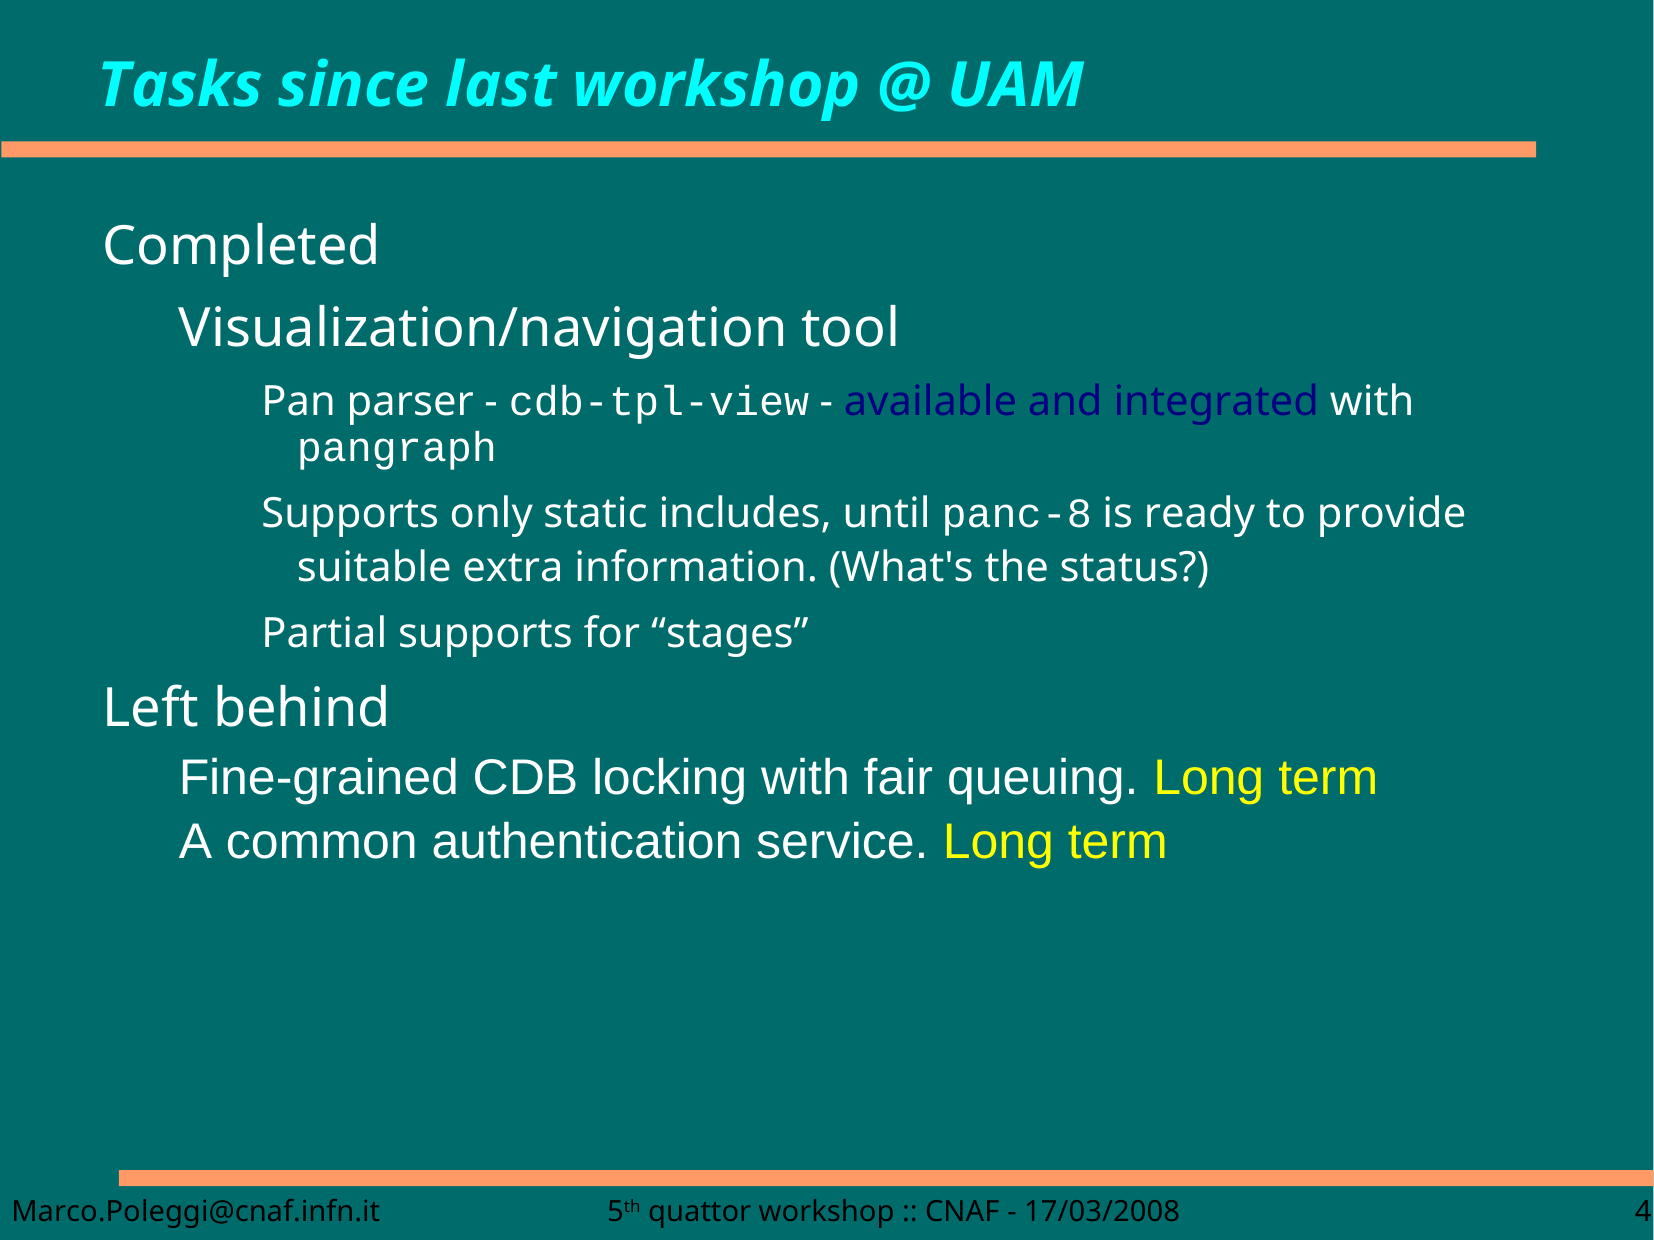

# Tasks since last workshop @ UAM
Completed
Visualization/navigation tool
Pan parser - cdb-tpl-view - available and integrated with pangraph
Supports only static includes, until panc-8 is ready to provide suitable extra information. (What's the status?)
Partial supports for “stages”
Left behind
Fine-grained CDB locking with fair queuing. Long term
A common authentication service. Long term